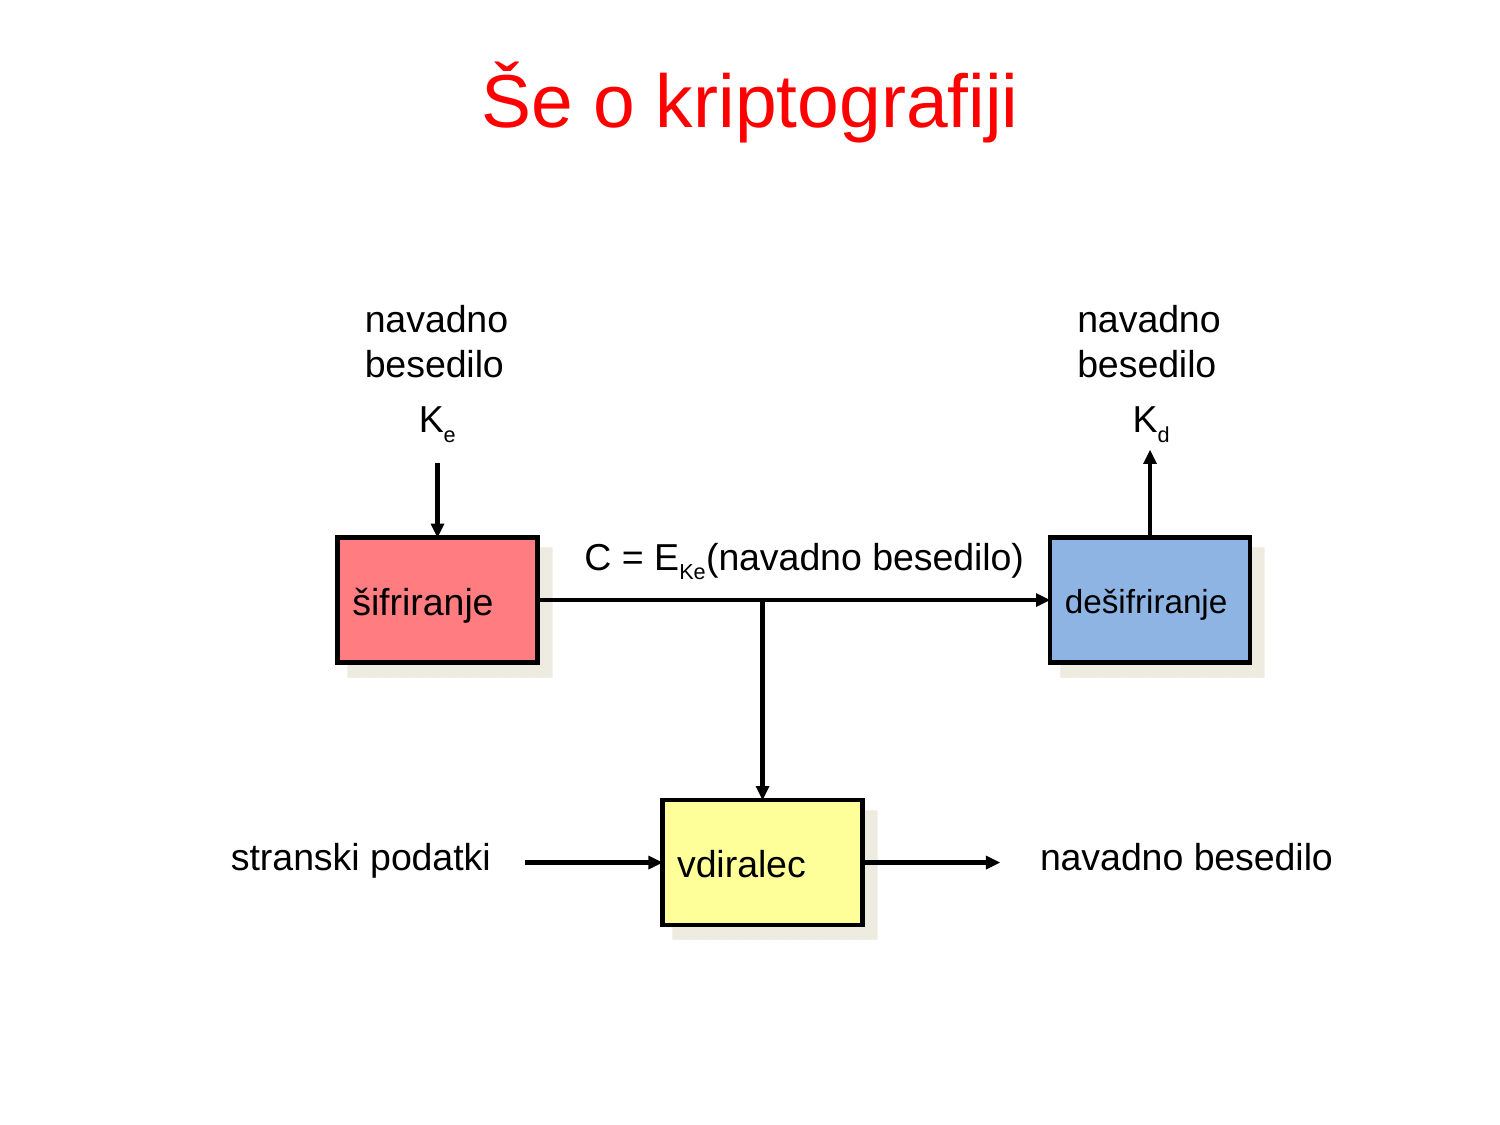

# Še o kriptografiji
navadno besedilo
navadno besedilo
Ke
Kd
C = EKe(navadno besedilo)
šifriranje
dešifriranje
vdiralec
stranski podatki
navadno besedilo